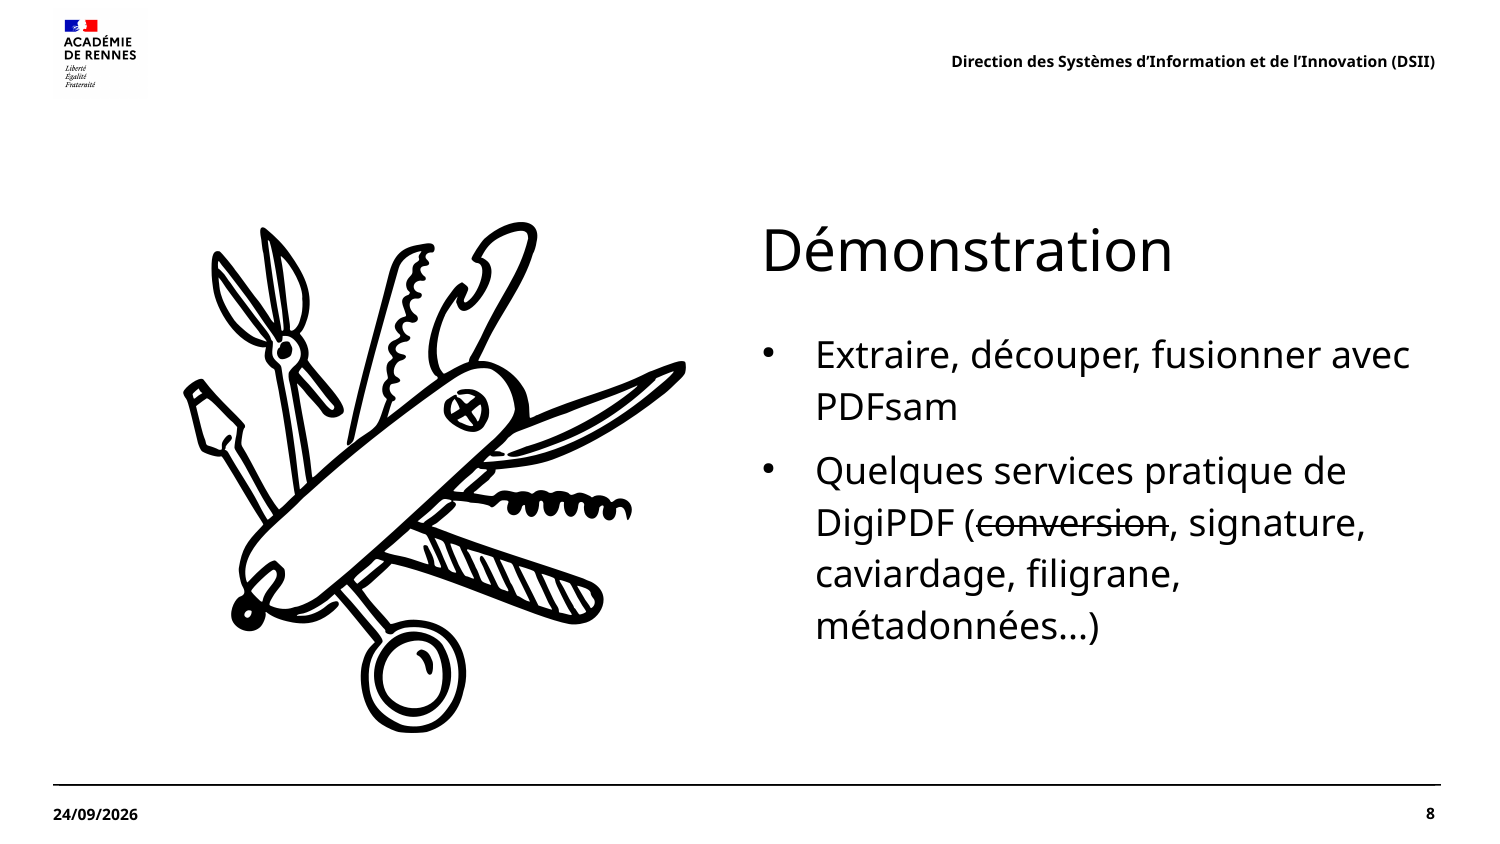

Direction des Systèmes d’Information et de l’Innovation (DSII)
# Démonstration
Extraire, découper, fusionner avec PDFsam
Quelques services pratique de DigiPDF (conversion, signature, caviardage, filigrane, métadonnées...)